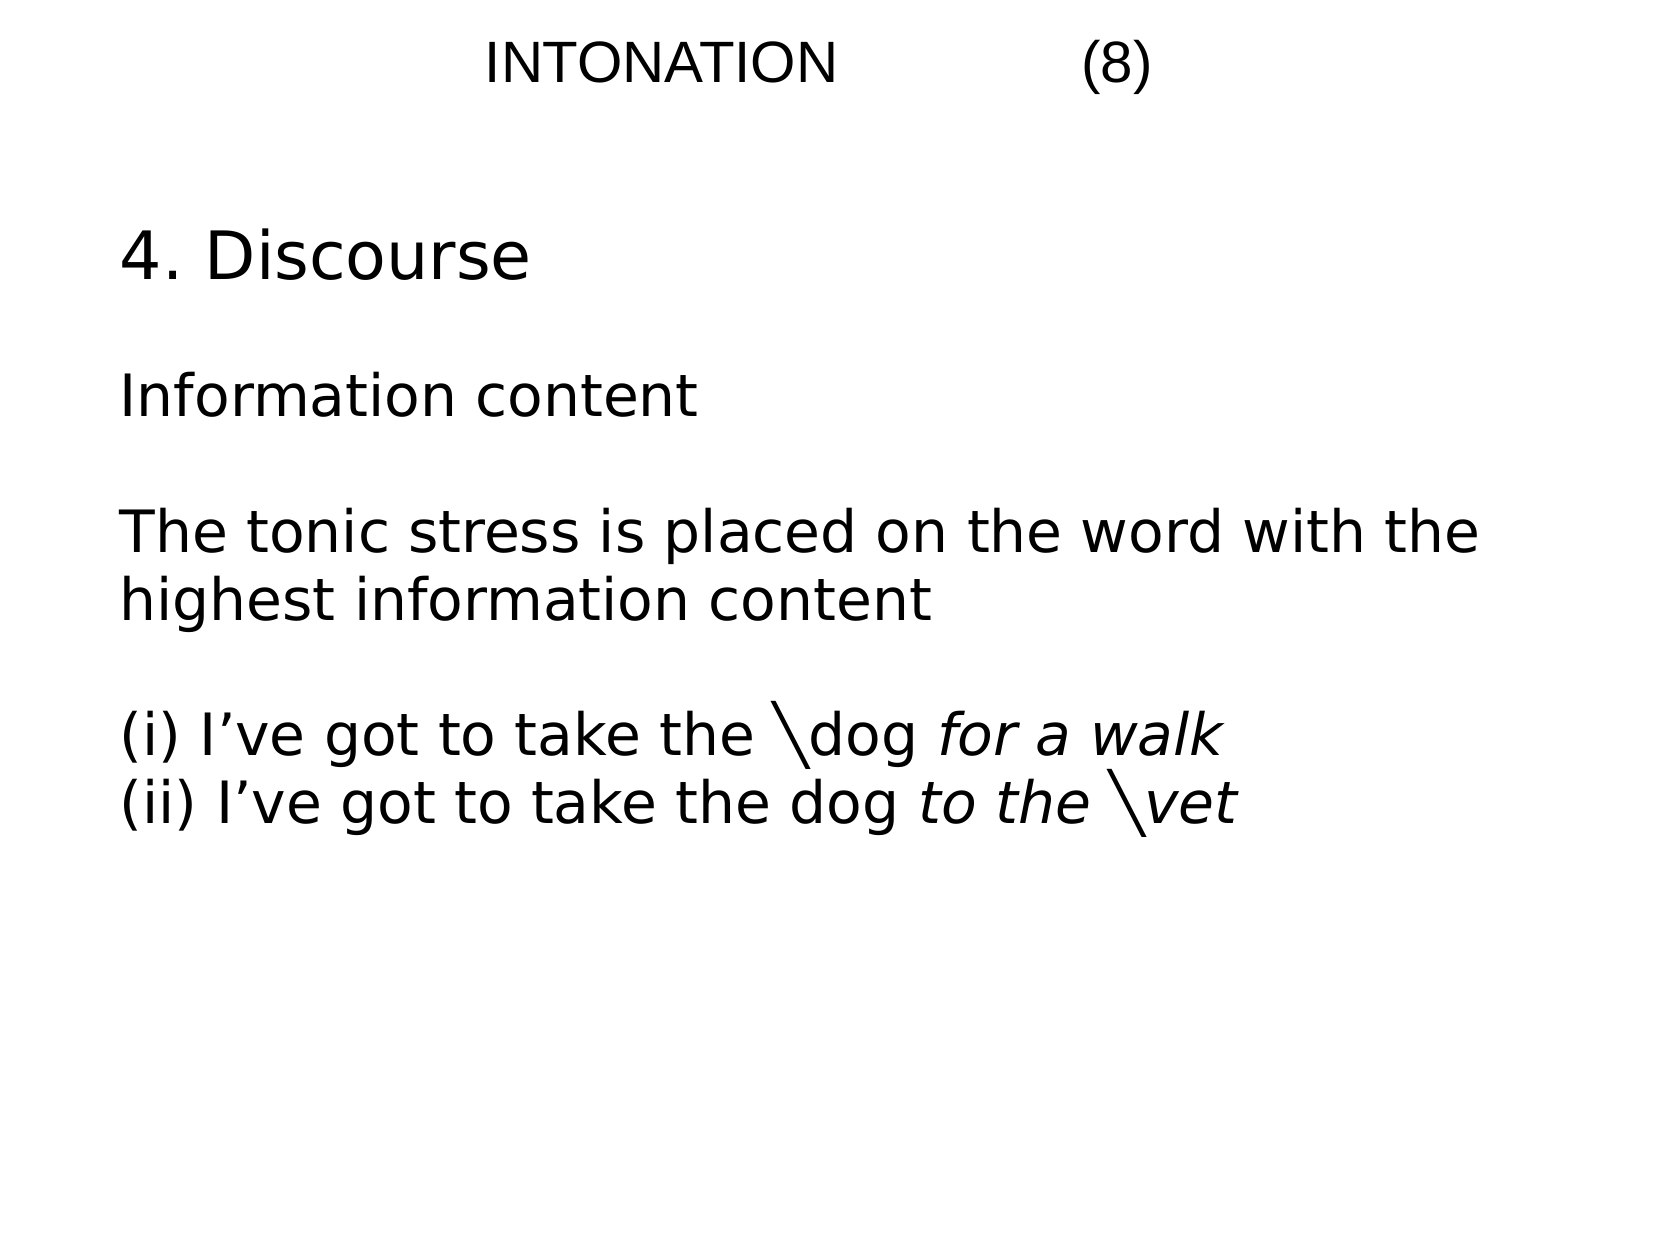

# INTONATION (8)
4. Discourse
Information content
The tonic stress is placed on the word with the highest information content
(i) I’ve got to take the ╲dog for a walk
(ii) I’ve got to take the dog to the ╲vet